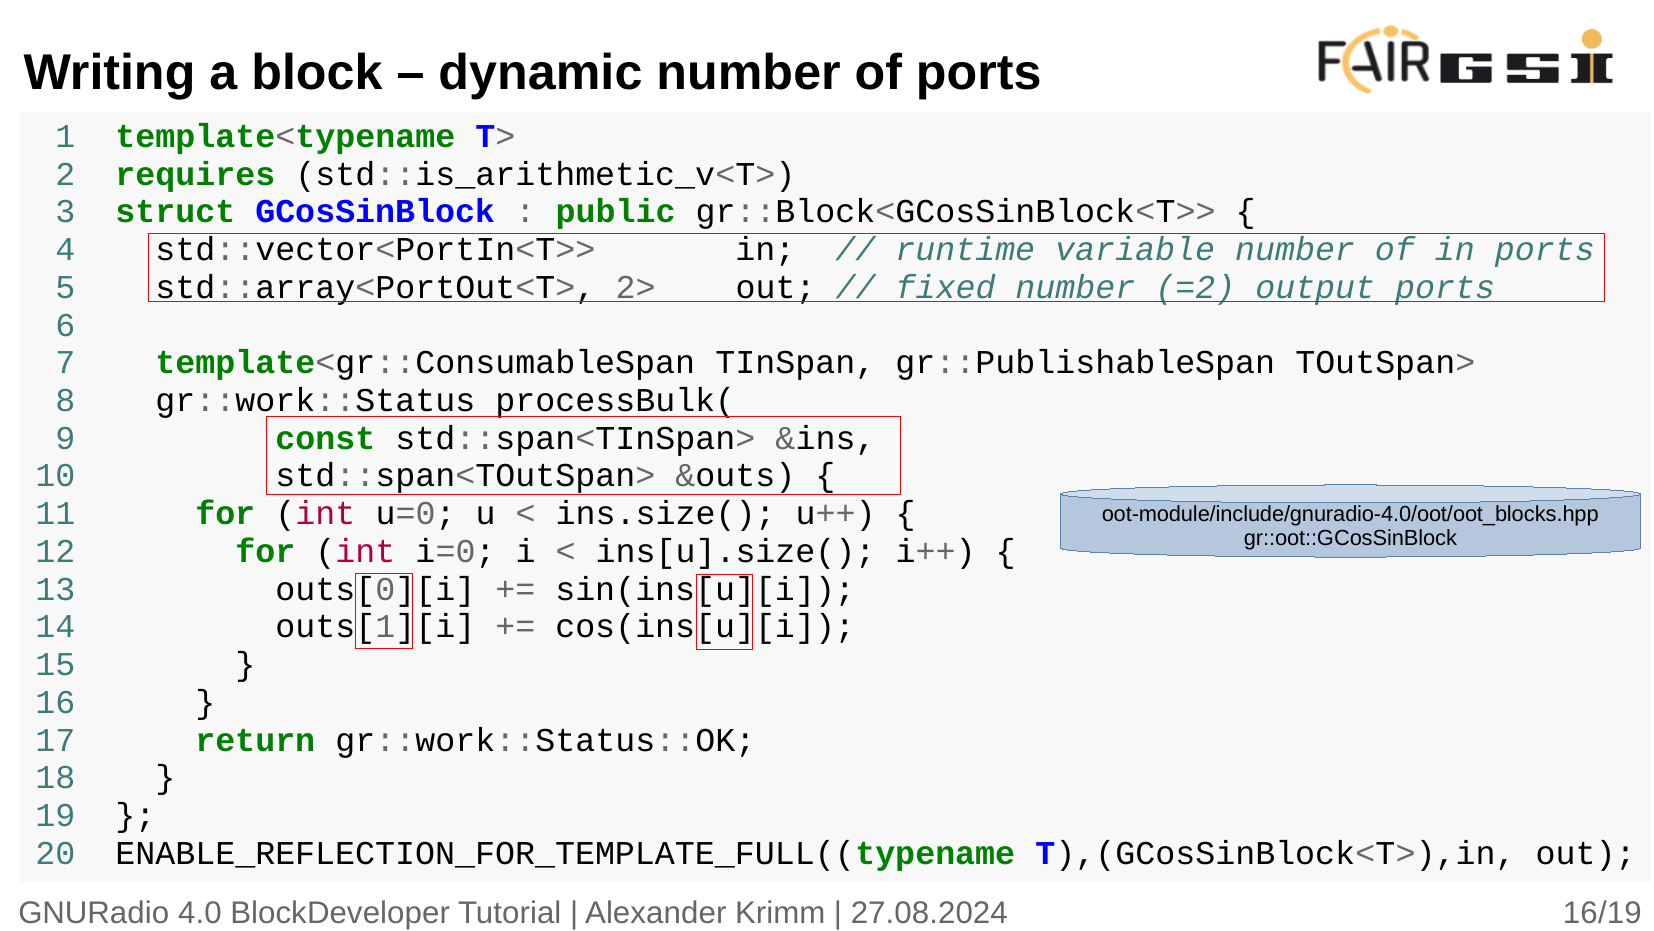

# Writing a block – dynamic number of ports
 1 template<typename T>
 2 requires (std::is_arithmetic_v<T>)
 3 struct GCosSinBlock : public gr::Block<GCosSinBlock<T>> {
 4 std::vector<PortIn<T>> in; // runtime variable number of in ports
 5 std::array<PortOut<T>, 2> out; // fixed number (=2) output ports
 6
 7 template<gr::ConsumableSpan TInSpan, gr::PublishableSpan TOutSpan>
 8 gr::work::Status processBulk(
 9 const std::span<TInSpan> &ins,
10 std::span<TOutSpan> &outs) {
11 for (int u=0; u < ins.size(); u++) {
12 for (int i=0; i < ins[u].size(); i++) {
13 outs[0][i] += sin(ins[u][i]);
14 outs[1][i] += cos(ins[u][i]);
15 }
16 }
17 return gr::work::Status::OK;
18 }
19 };
20 ENABLE_REFLECTION_FOR_TEMPLATE_FULL((typename T),(GCosSinBlock<T>),in, out);
oot-module/include/gnuradio-4.0/oot/oot_blocks.hpp
gr::oot::GCosSinBlock